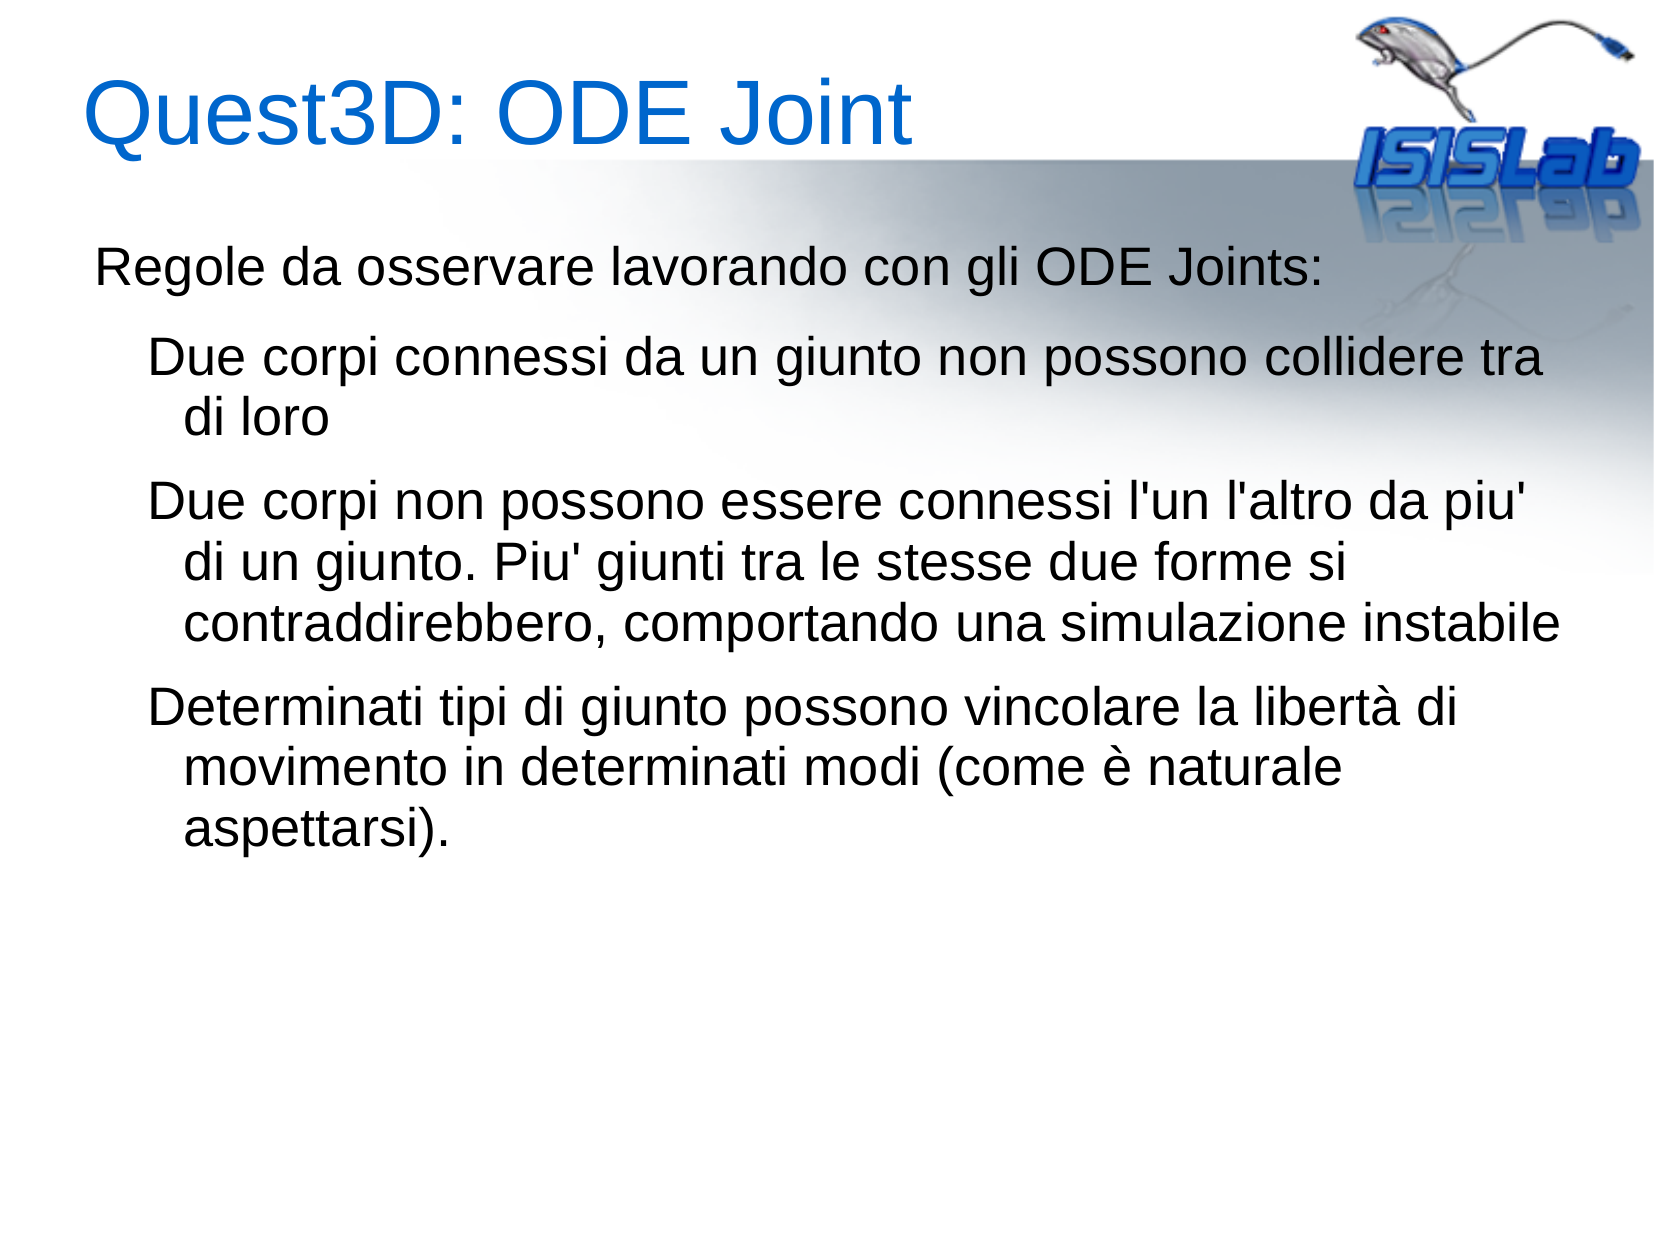

# Quest3D: ODE Joint
Regole da osservare lavorando con gli ODE Joints:
Due corpi connessi da un giunto non possono collidere tra di loro
Due corpi non possono essere connessi l'un l'altro da piu' di un giunto. Piu' giunti tra le stesse due forme si contraddirebbero, comportando una simulazione instabile
Determinati tipi di giunto possono vincolare la libertà di movimento in determinati modi (come è naturale aspettarsi).